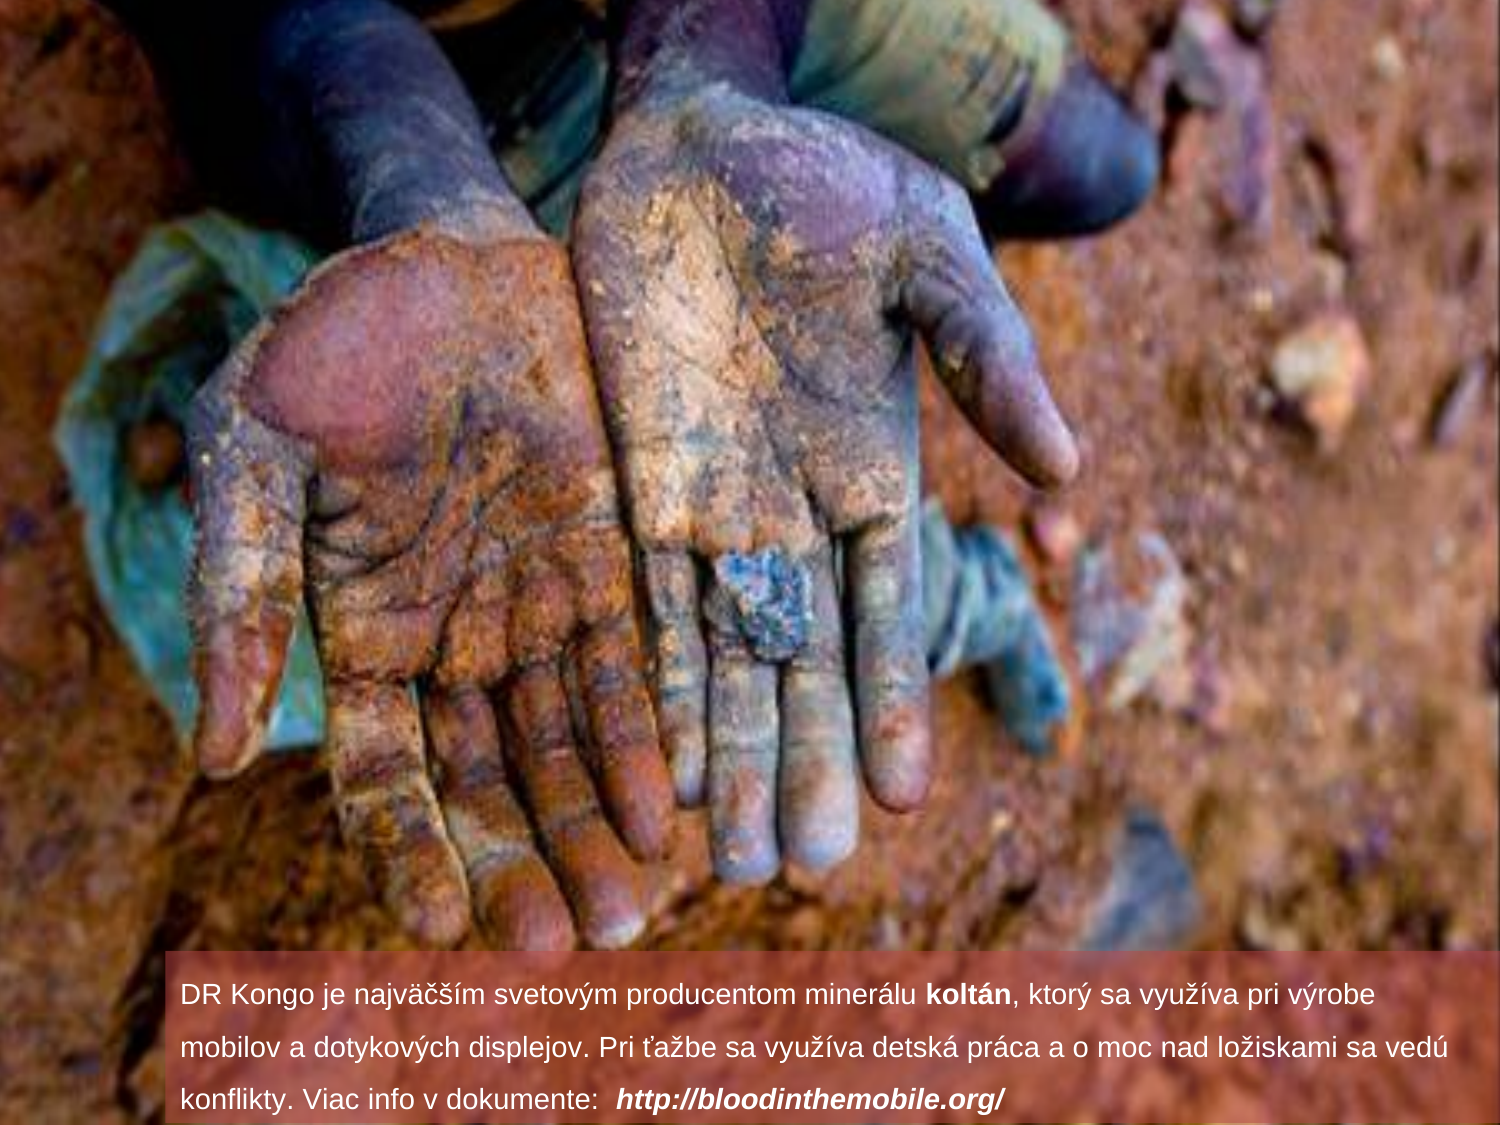

DR Kongo je najväčším svetovým producentom minerálu koltán, ktorý sa využíva pri výrobe mobilov a dotykových displejov. Pri ťažbe sa využíva detská práca a o moc nad ložiskami sa vedú konflikty. Viac info v dokumente: http://bloodinthemobile.org/